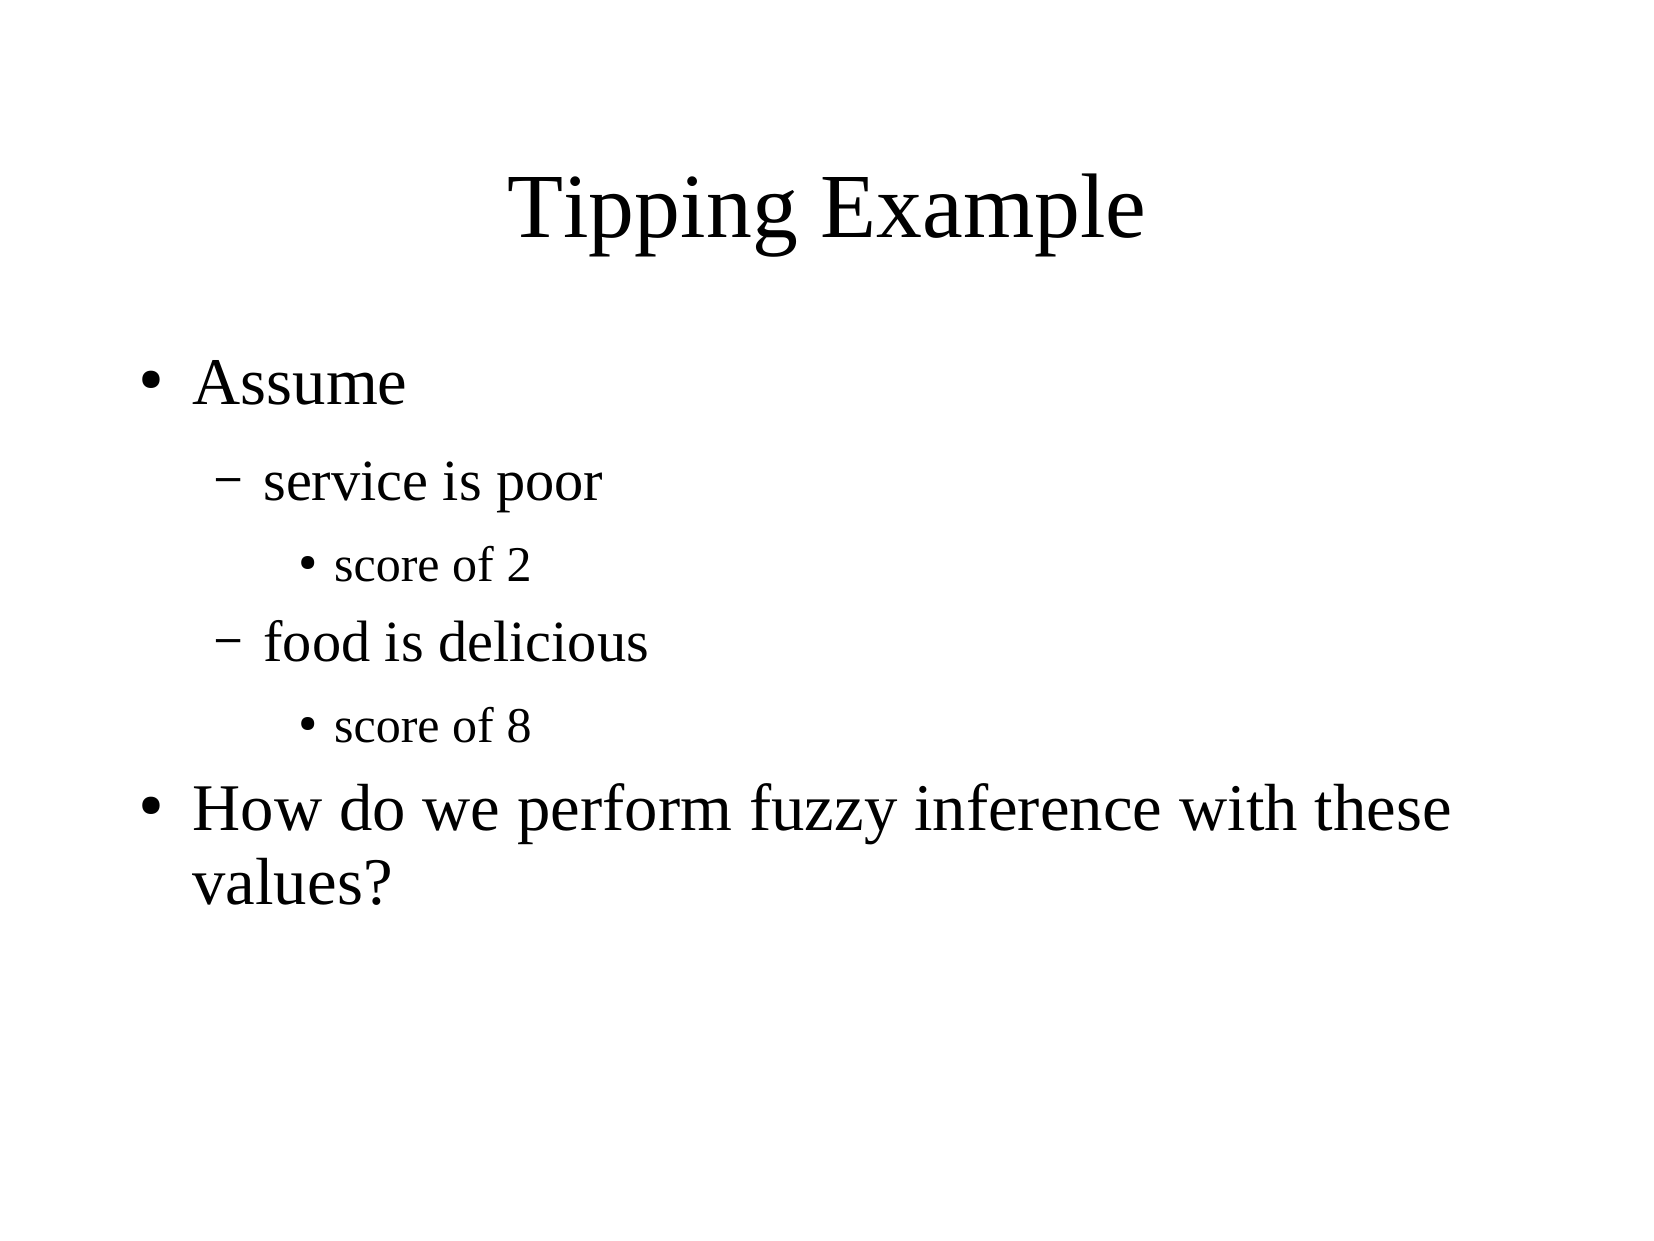

# Tipping Example
Assume
service is poor
score of 2
food is delicious
score of 8
How do we perform fuzzy inference with these values?